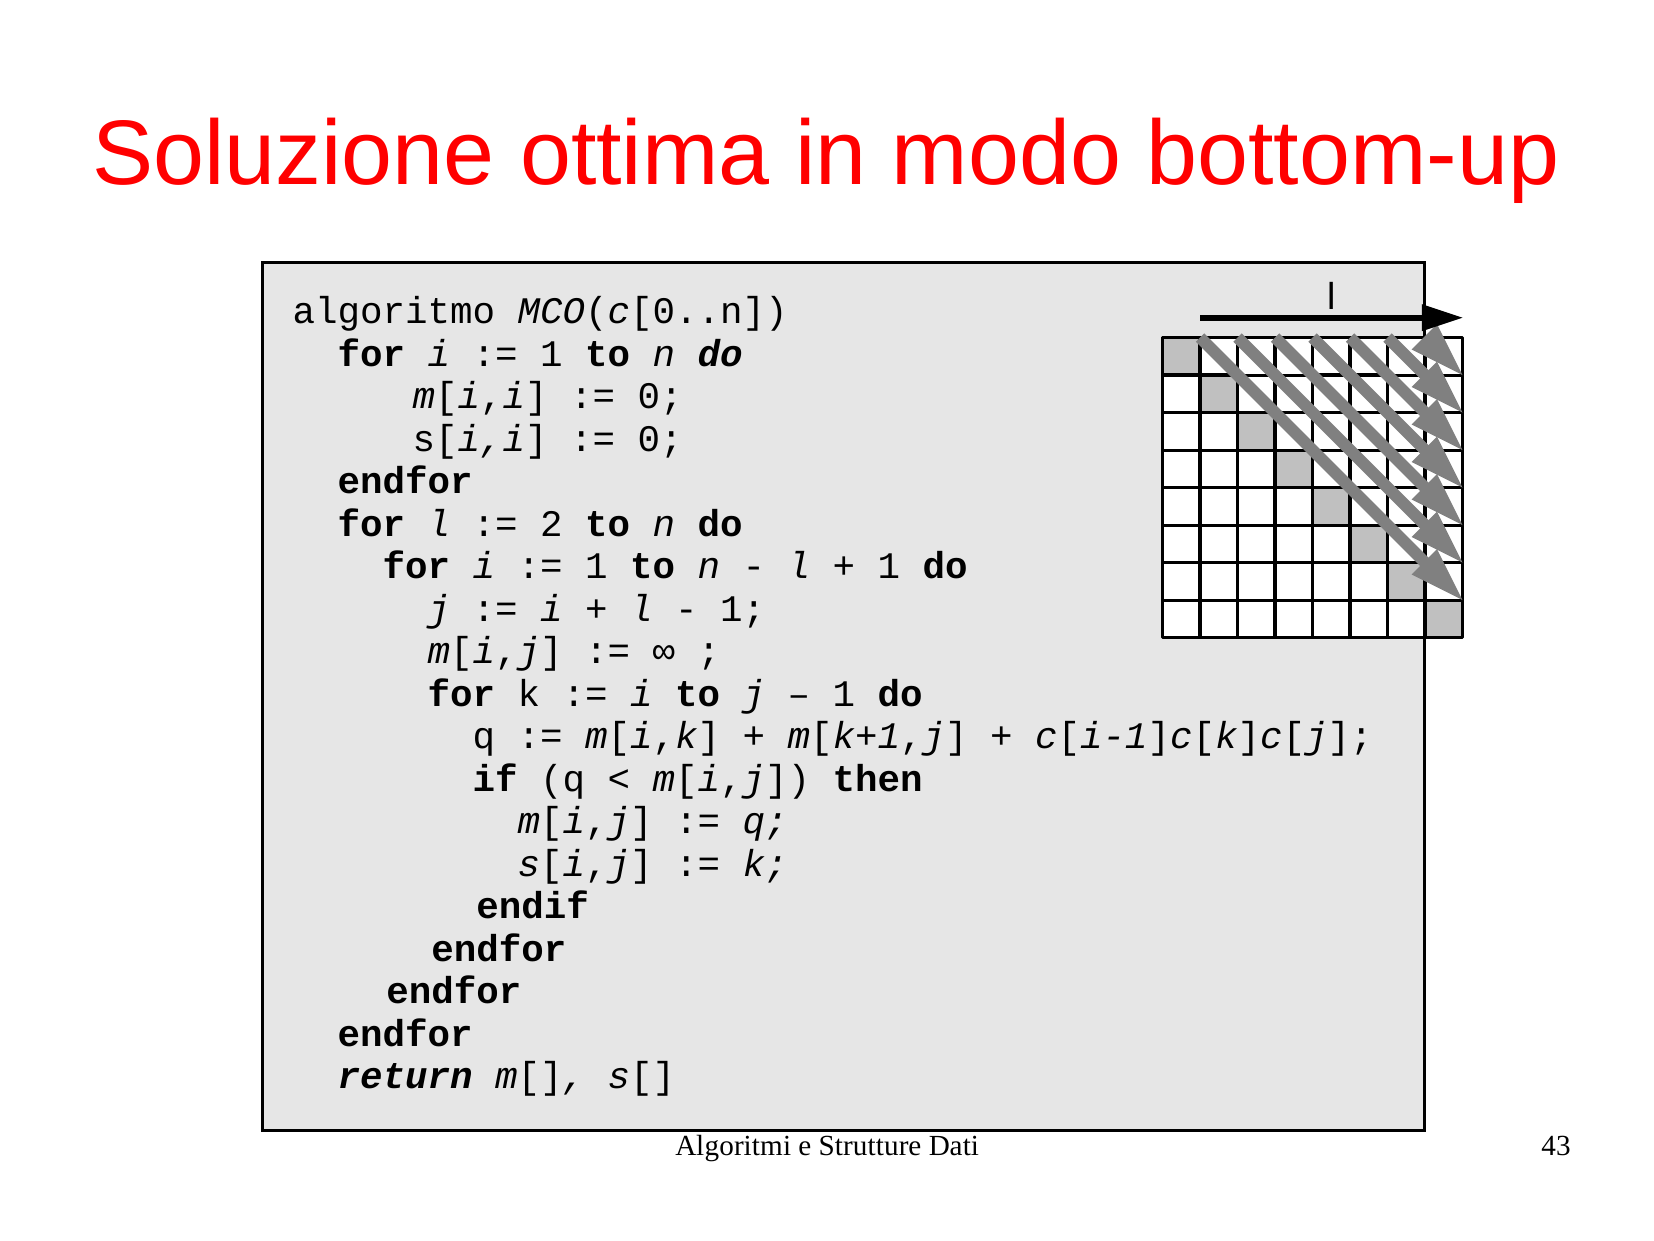

# Soluzione ottima in modo bottom-up
algoritmo MCO(c[0..n])
 for i := 1 to n do
 	 m[i,i] := 0;
	 s[i,i] := 0;
 endfor
 for l := 2 to n do
 for i := 1 to n - l + 1 do
 j := i + l - 1;
 m[i,j] := ∞ ;
 for k := i to j – 1 do
 q := m[i,k] + m[k+1,j] + c[i-1]c[k]c[j];
 if (q < m[i,j]) then
 m[i,j] := q;
 s[i,j] := k;
	 endif
	 endfor
	endfor
 endfor
 return m[], s[]
l
Algoritmi e Strutture Dati
43